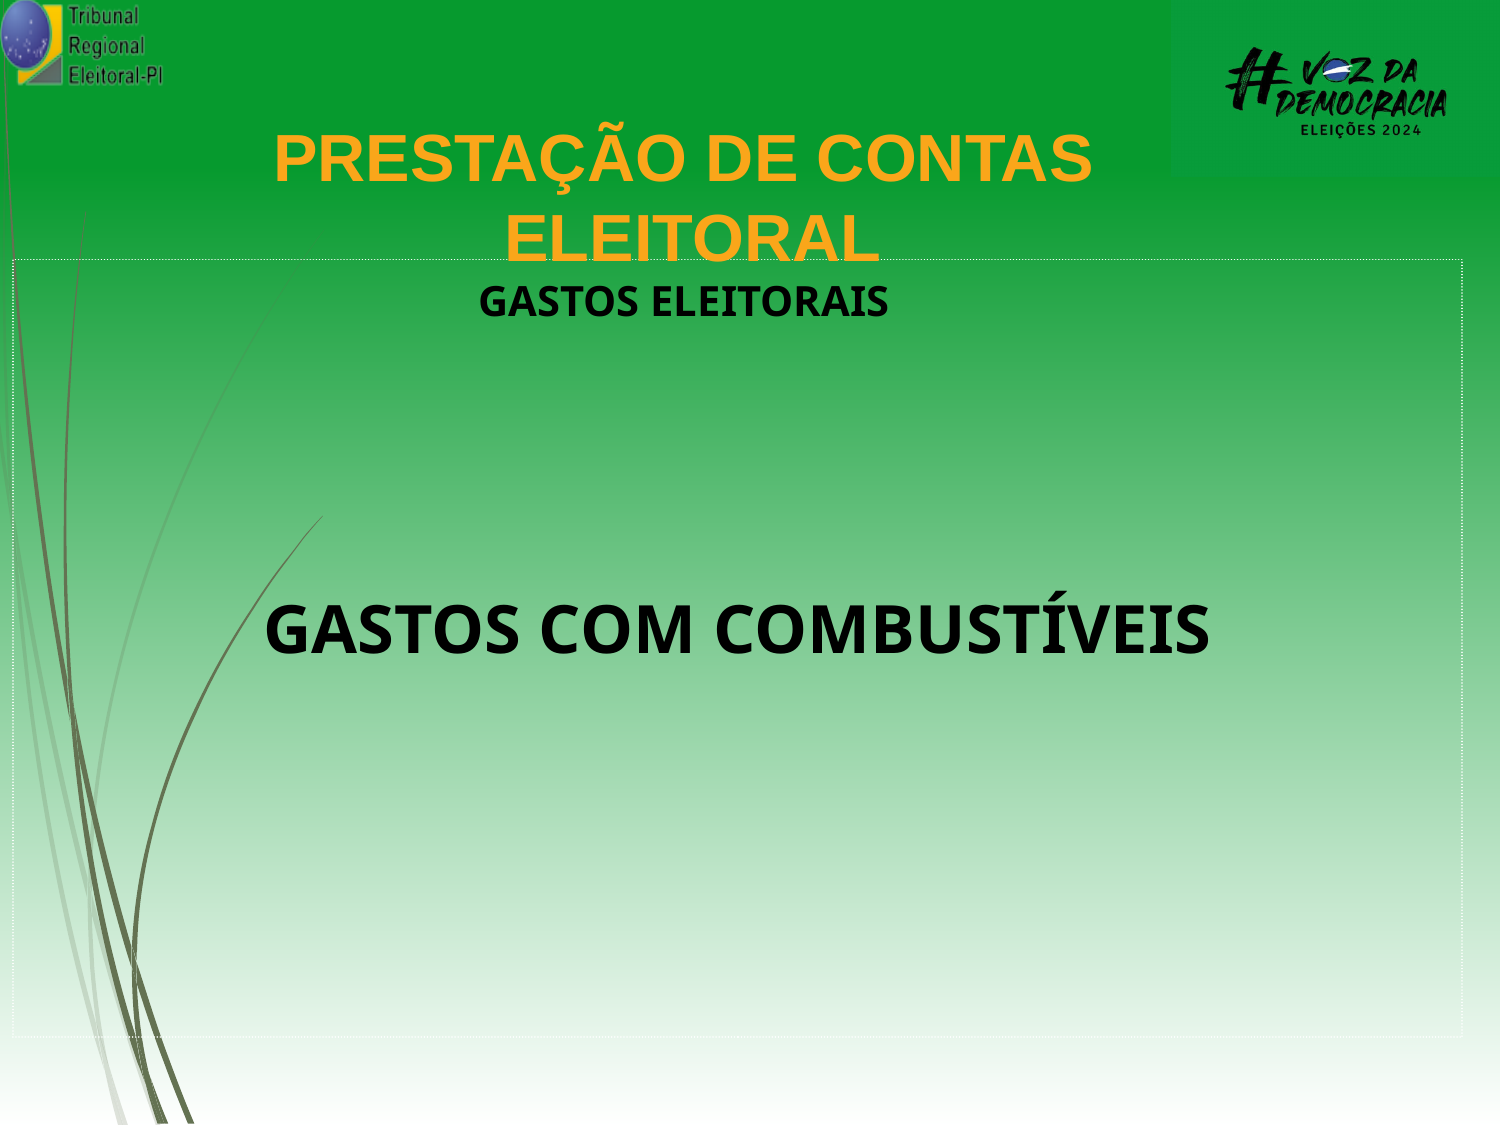

PRESTAÇÃO DE CONTAS
 ELEITORAL
GASTOS ELEITORAIS
Gastos com combustíveis